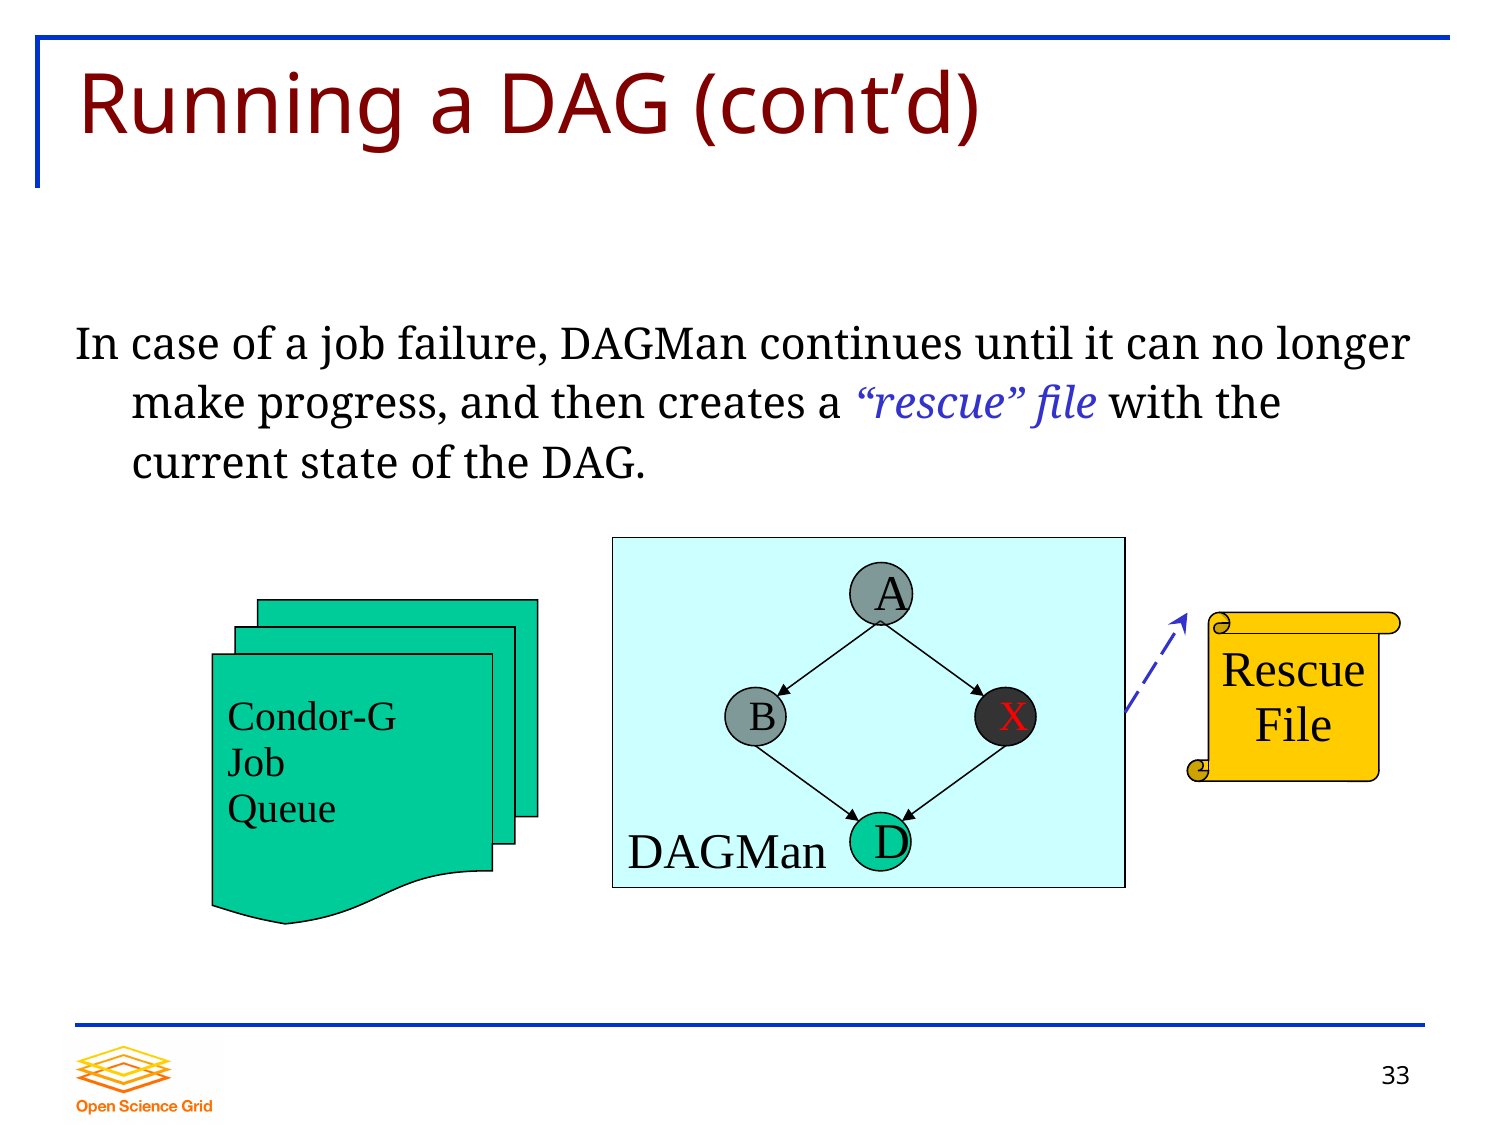

# Running a DAG (cont’d)
In case of a job failure, DAGMan continues until it can no longer make progress, and then creates a “rescue” file with the current state of the DAG.
DAGMan
A
Condor-G
Job
Queue
Rescue
File
B
X
D
33